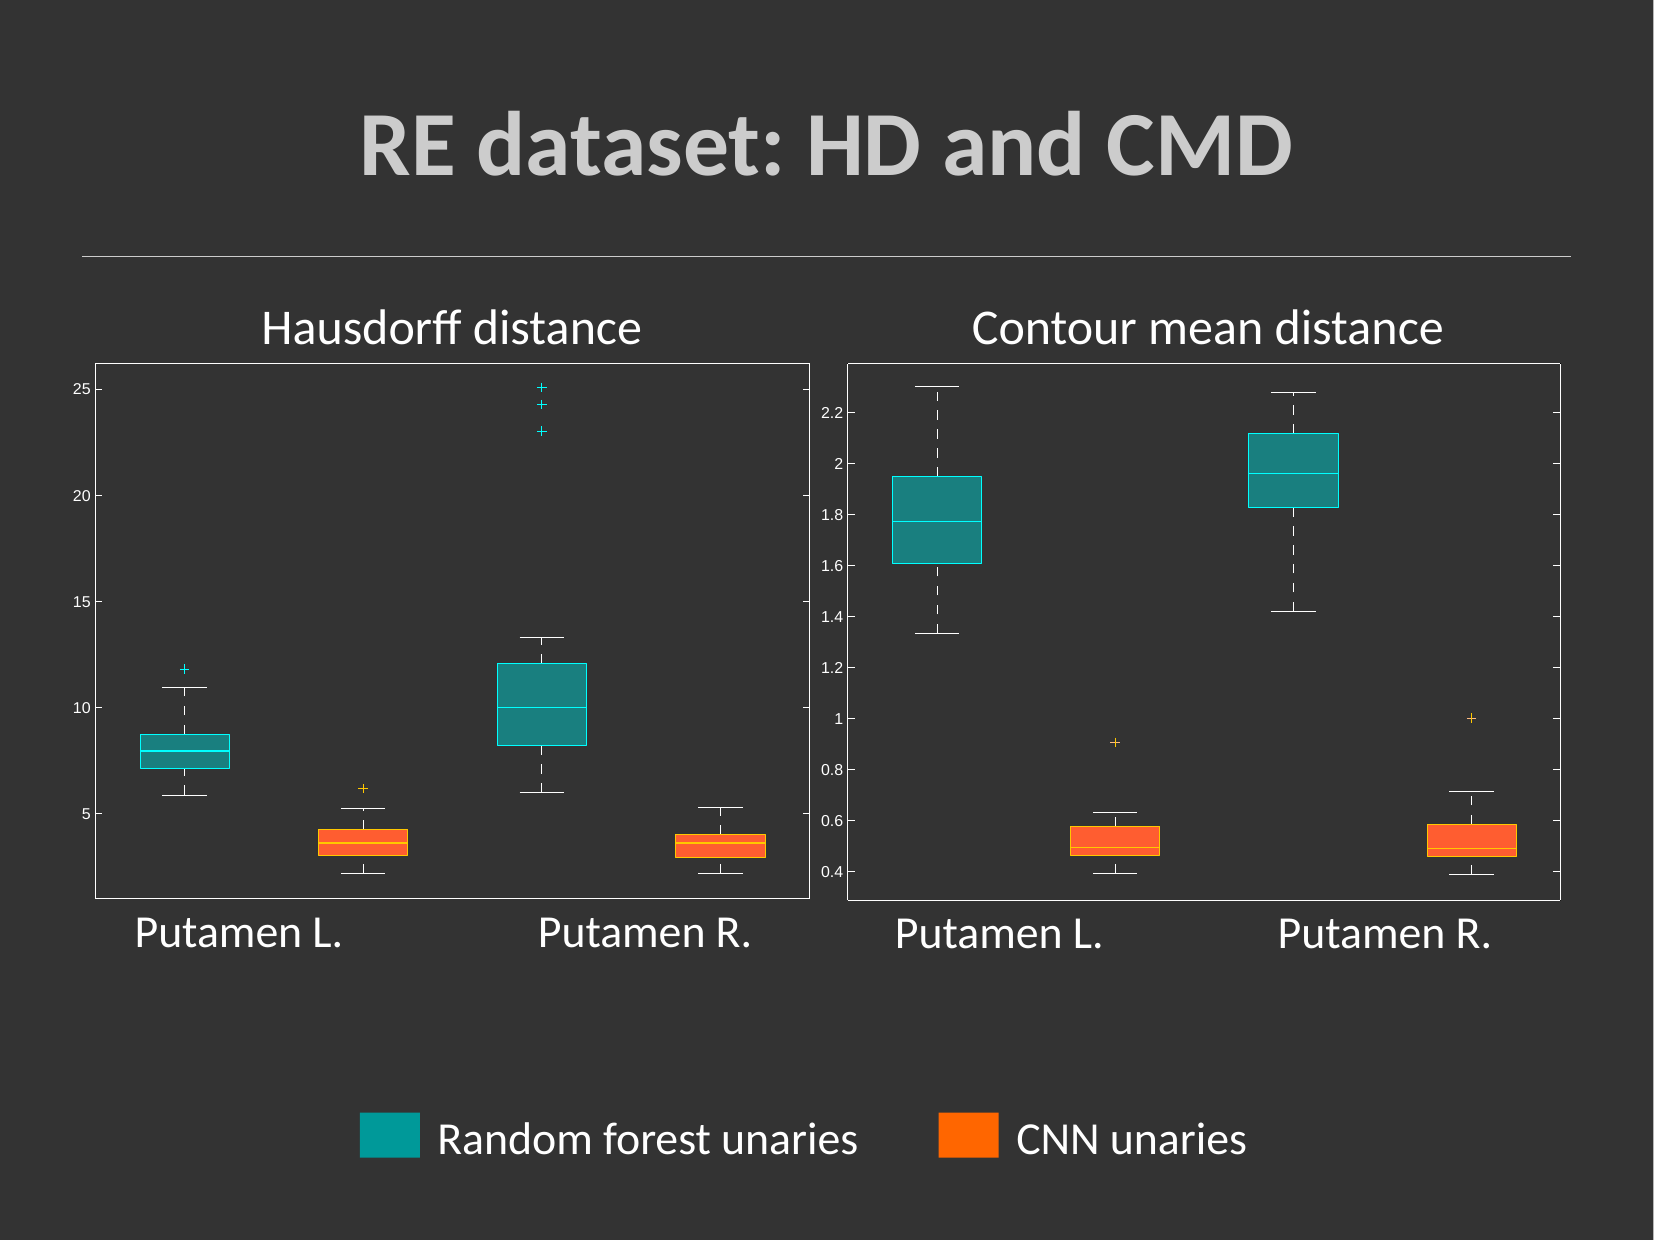

# RE dataset: HD and CMD
Hausdorff distance
Contour mean distance
Putamen L. Putamen R.
CNN unaries
Random forest unaries